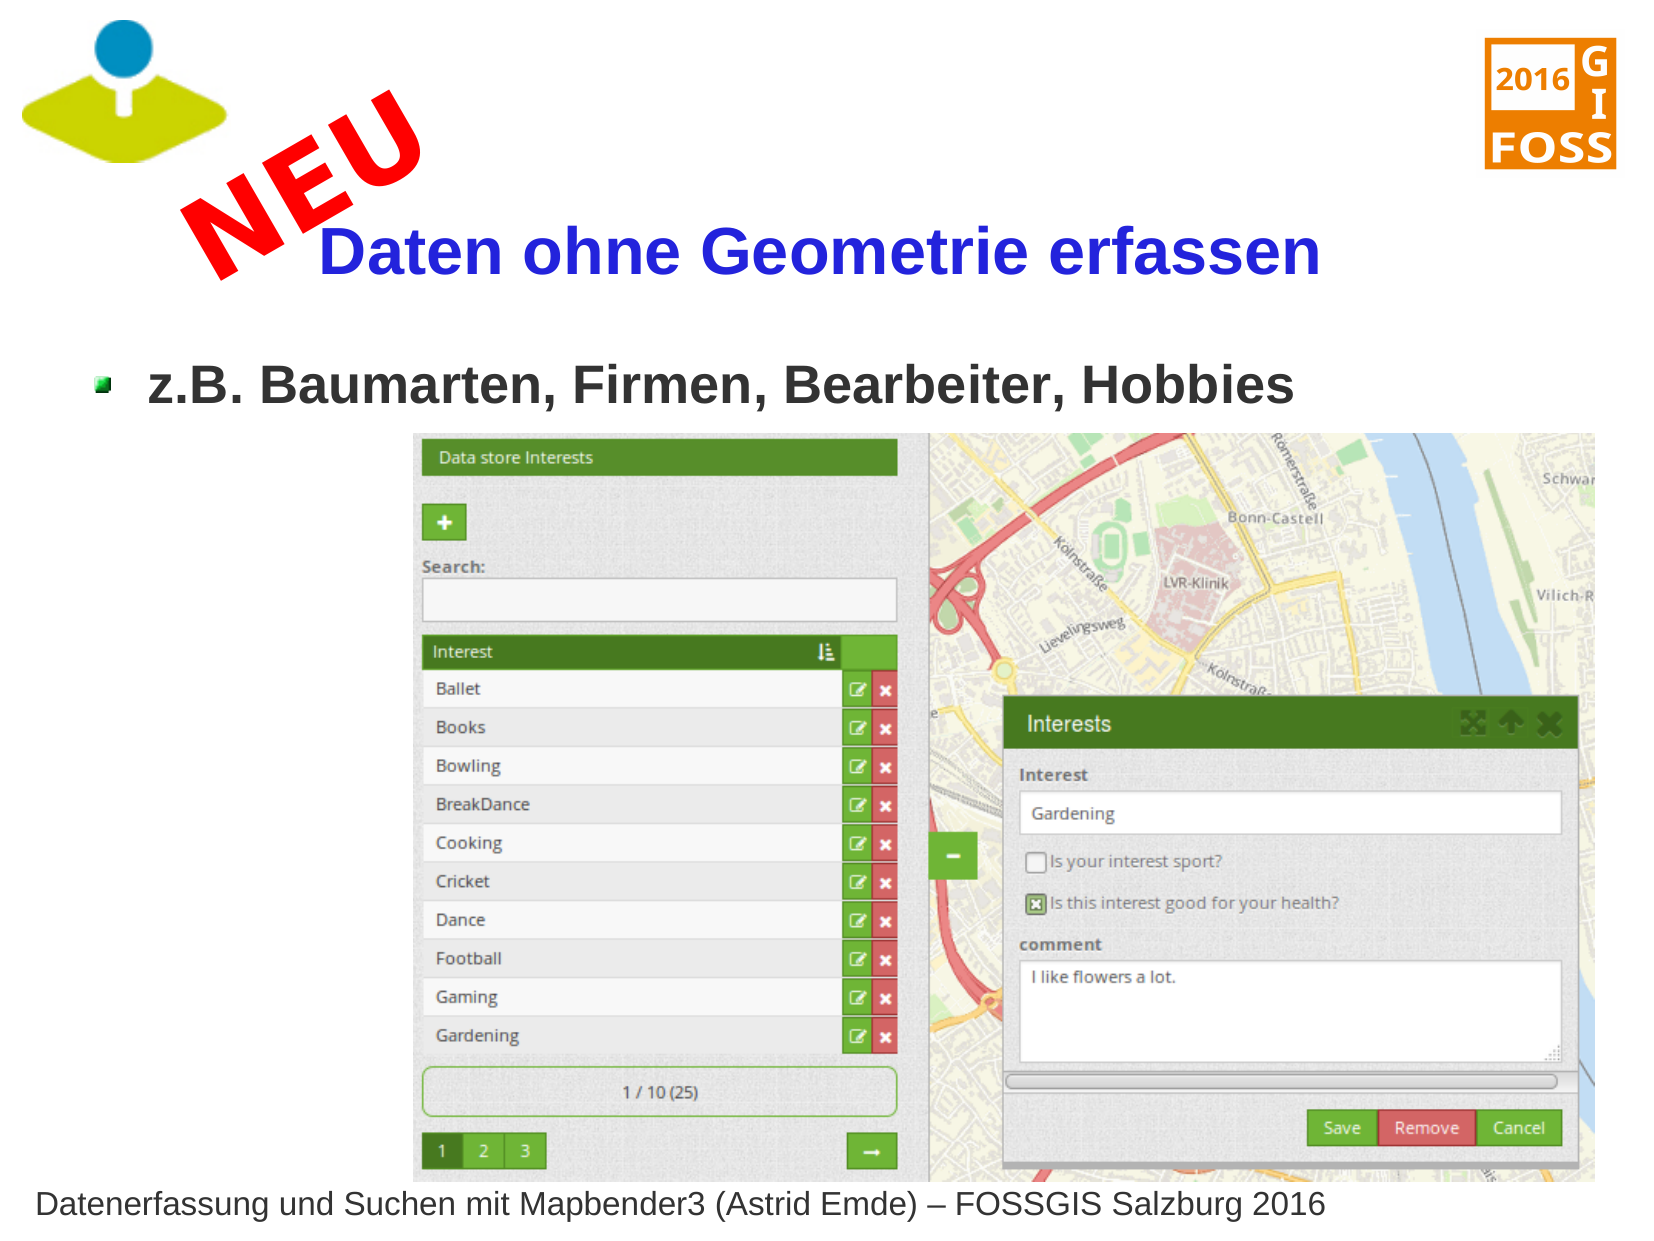

NEU
# Daten ohne Geometrie erfassen
z.B. Baumarten, Firmen, Bearbeiter, Hobbies